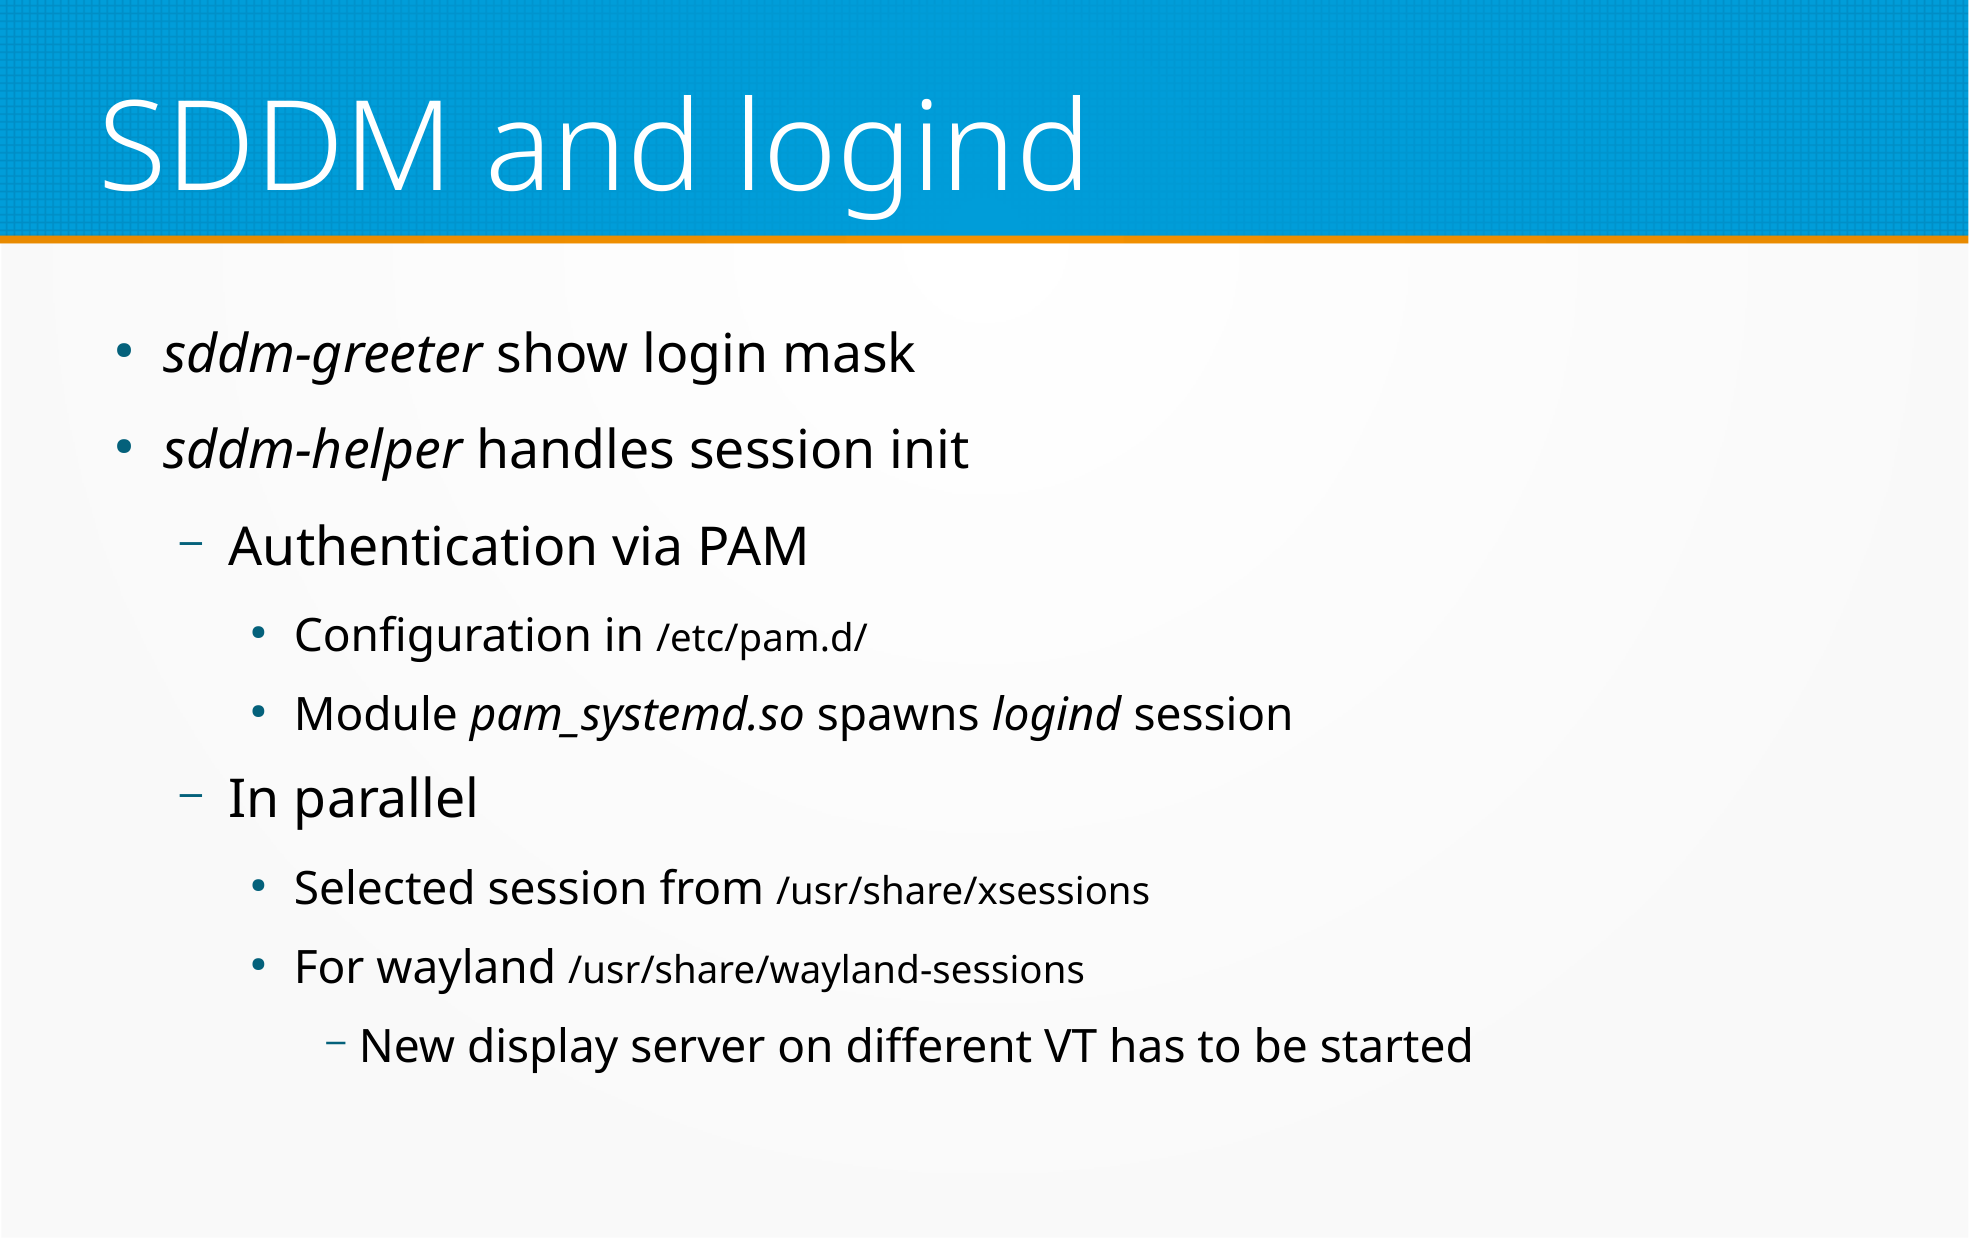

# SDDM and logind
sddm-greeter show login mask
sddm-helper handles session init
Authentication via PAM
Configuration in /etc/pam.d/
Module pam_systemd.so spawns logind session
In parallel
Selected session from /usr/share/xsessions
For wayland /usr/share/wayland-sessions
New display server on different VT has to be started